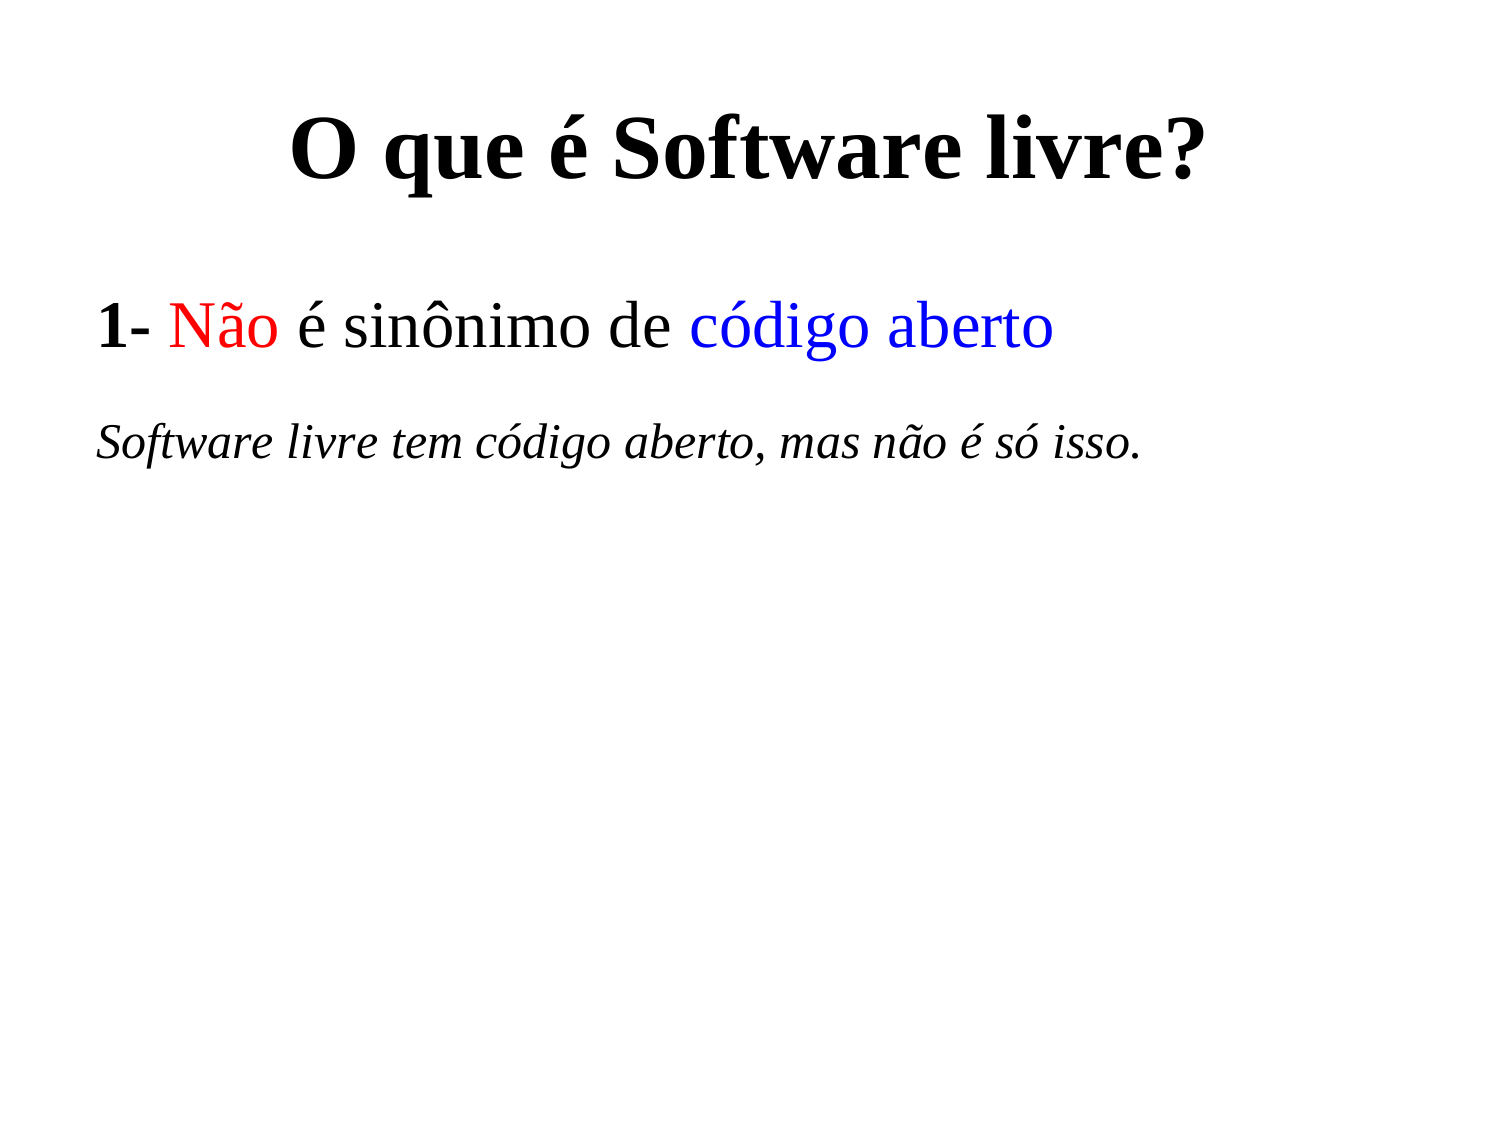

# O que é Software livre?
1- Não é sinônimo de código aberto
Software livre tem código aberto, mas não é só isso.